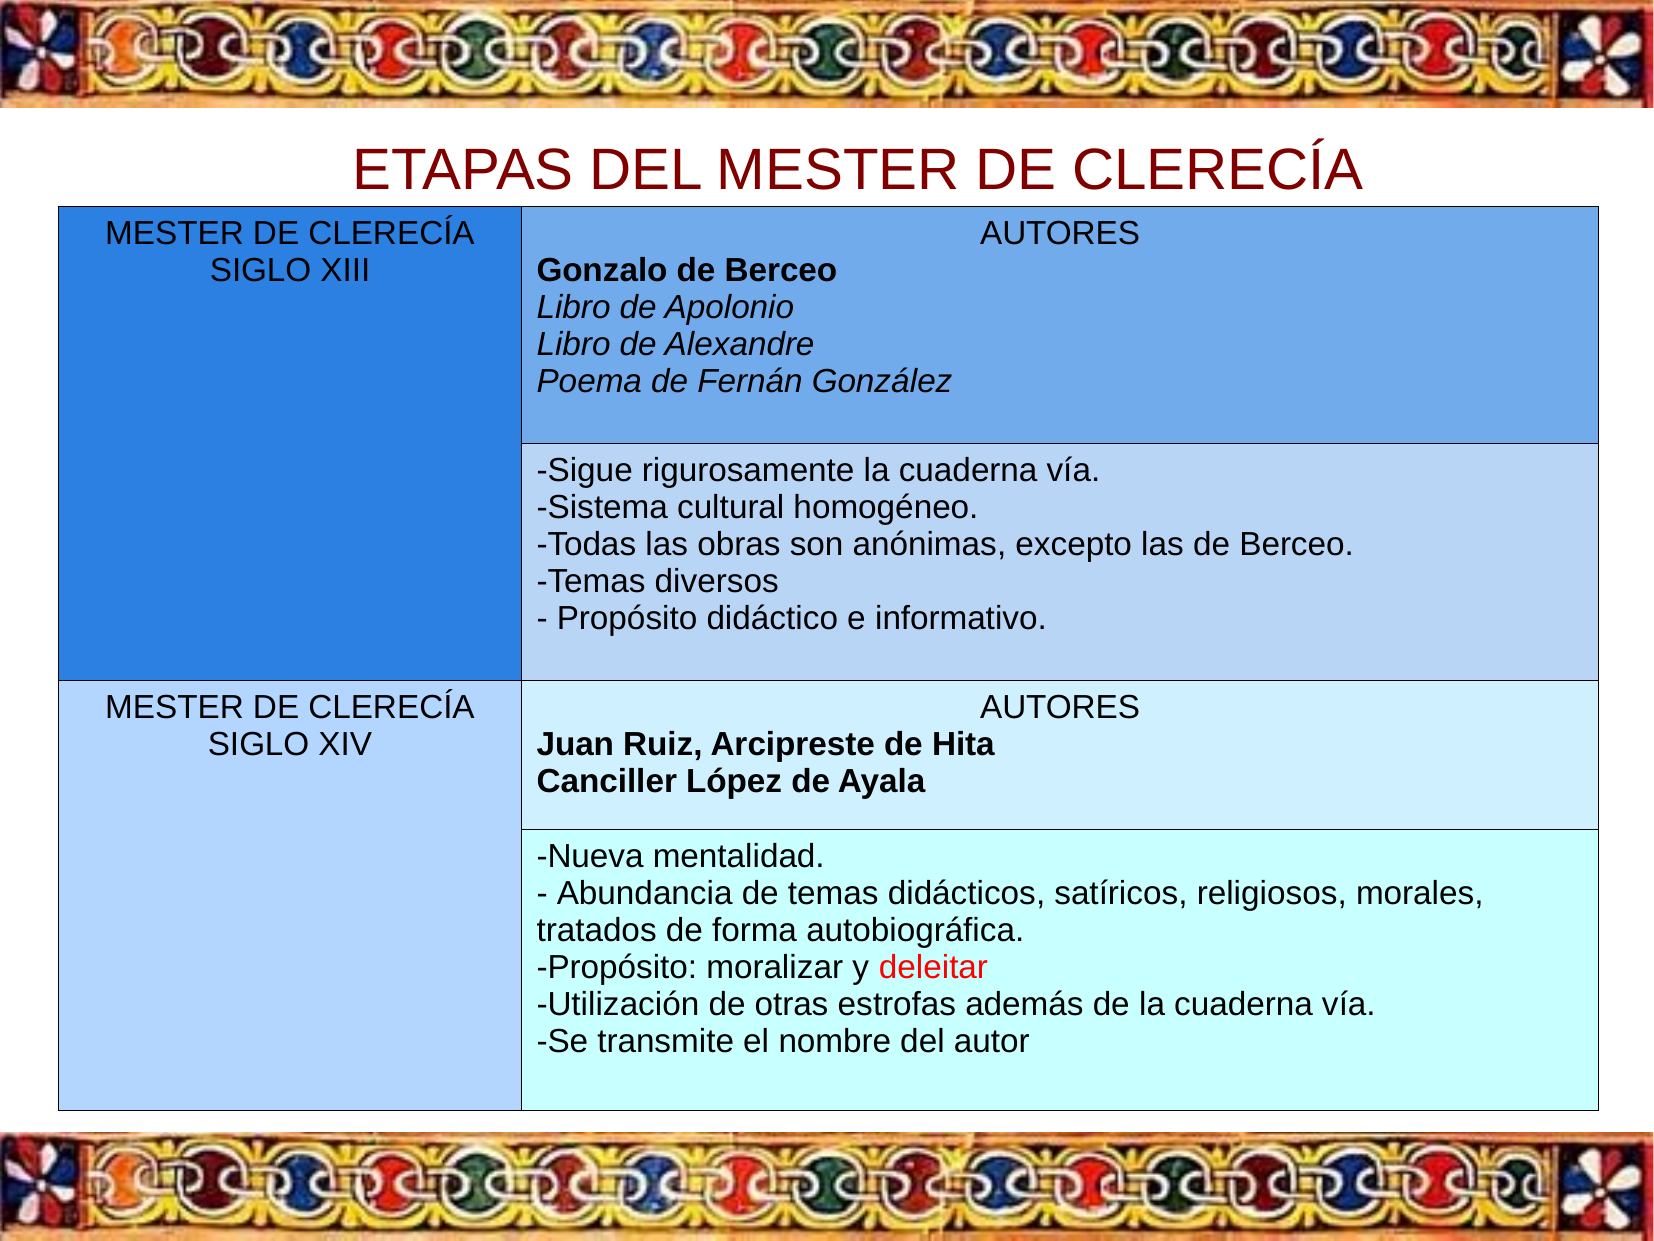

# ETAPAS DEL MESTER DE CLERECÍA
| MESTER DE CLERECÍA SIGLO XIII | AUTORES Gonzalo de Berceo Libro de Apolonio Libro de Alexandre Poema de Fernán González |
| --- | --- |
| | -Sigue rigurosamente la cuaderna vía. -Sistema cultural homogéneo. Todas las obras son anónimas, excepto las de Berceo. Temas diversos Propósito didáctico e informativo. |
| MESTER DE CLERECÍA SIGLO XIV | AUTORES Juan Ruiz, Arcipreste de Hita Canciller López de Ayala |
| | Nueva mentalidad. Abundancia de temas didácticos, satíricos, religiosos, morales, tratados de forma autobiográfica. Propósito: moralizar y deleitar Utilización de otras estrofas además de la cuaderna vía. Se transmite el nombre del autor |